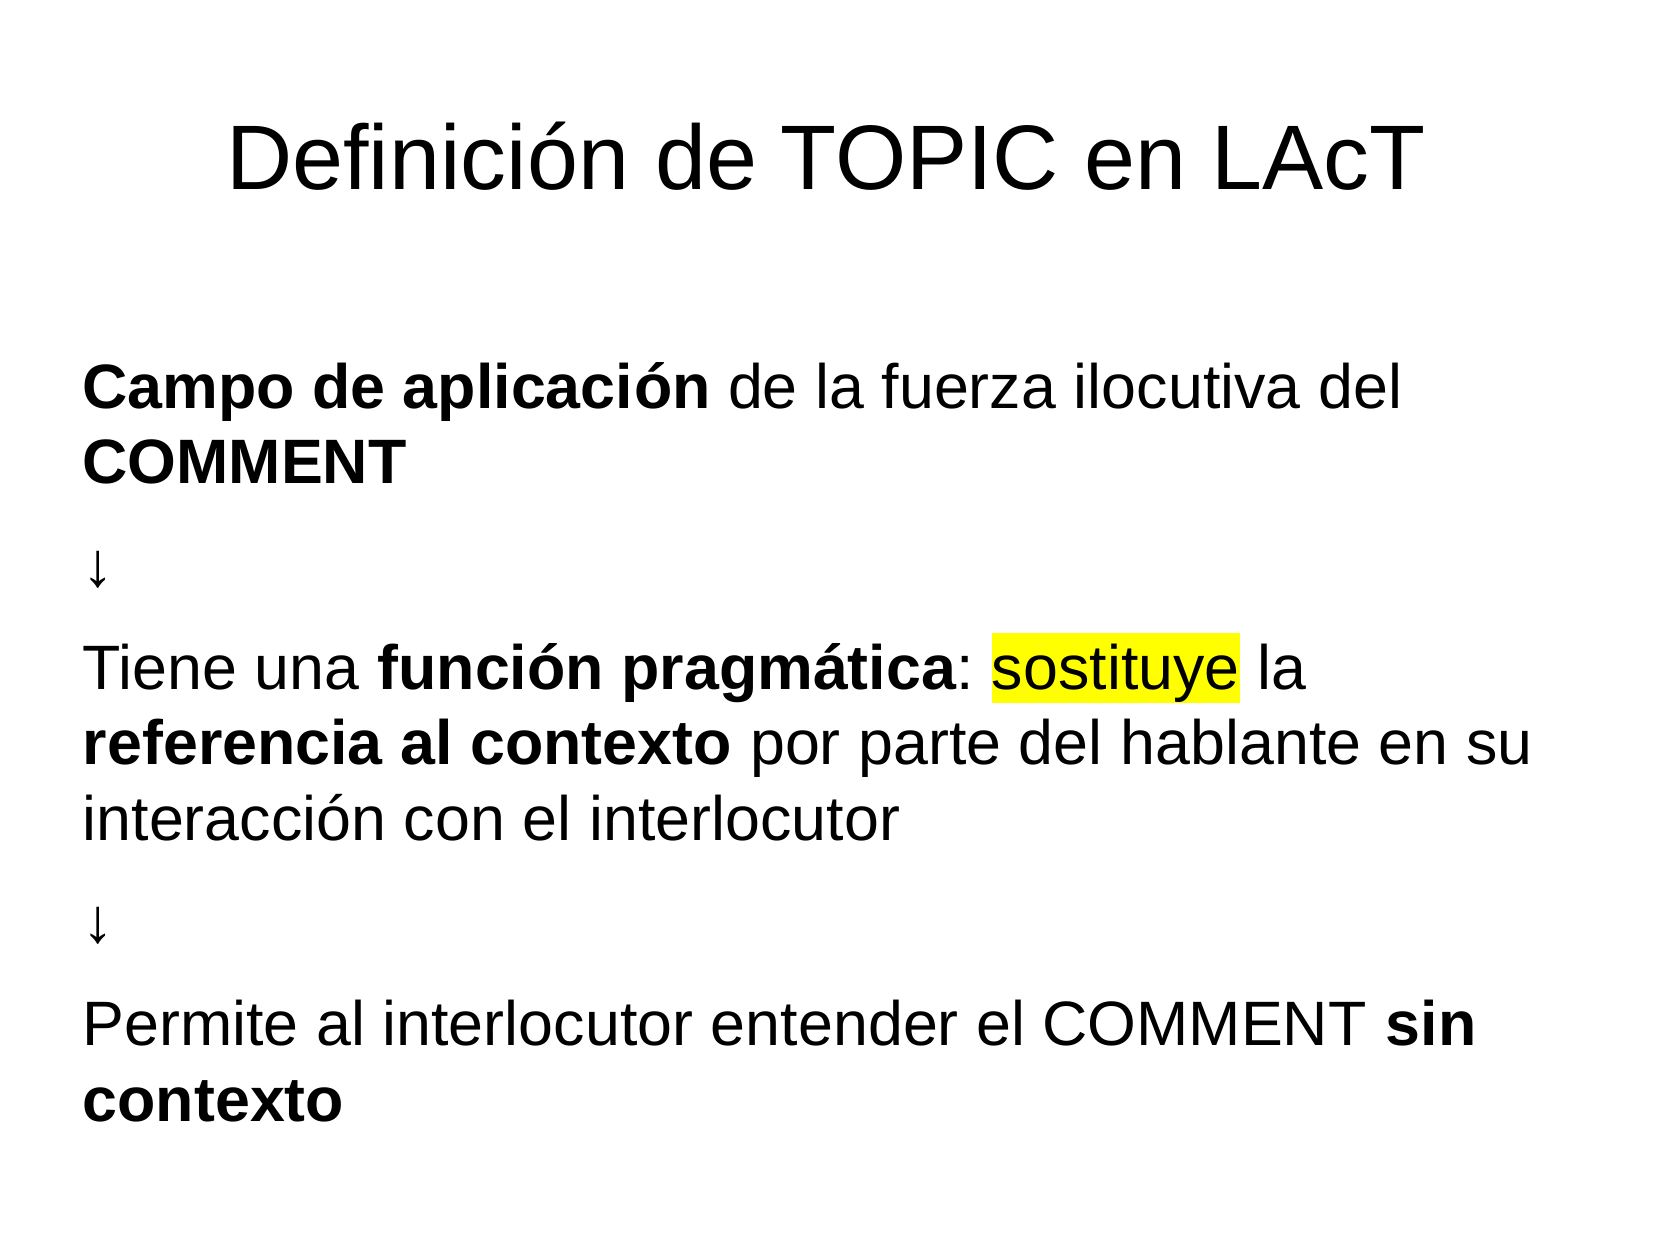

# Definición de TOPIC en LAcT
Campo de aplicación de la fuerza ilocutiva del COMMENT
↓
Tiene una función pragmática: sostituye la referencia al contexto por parte del hablante en su interacción con el interlocutor
↓
Permite al interlocutor entender el COMMENT sin contexto